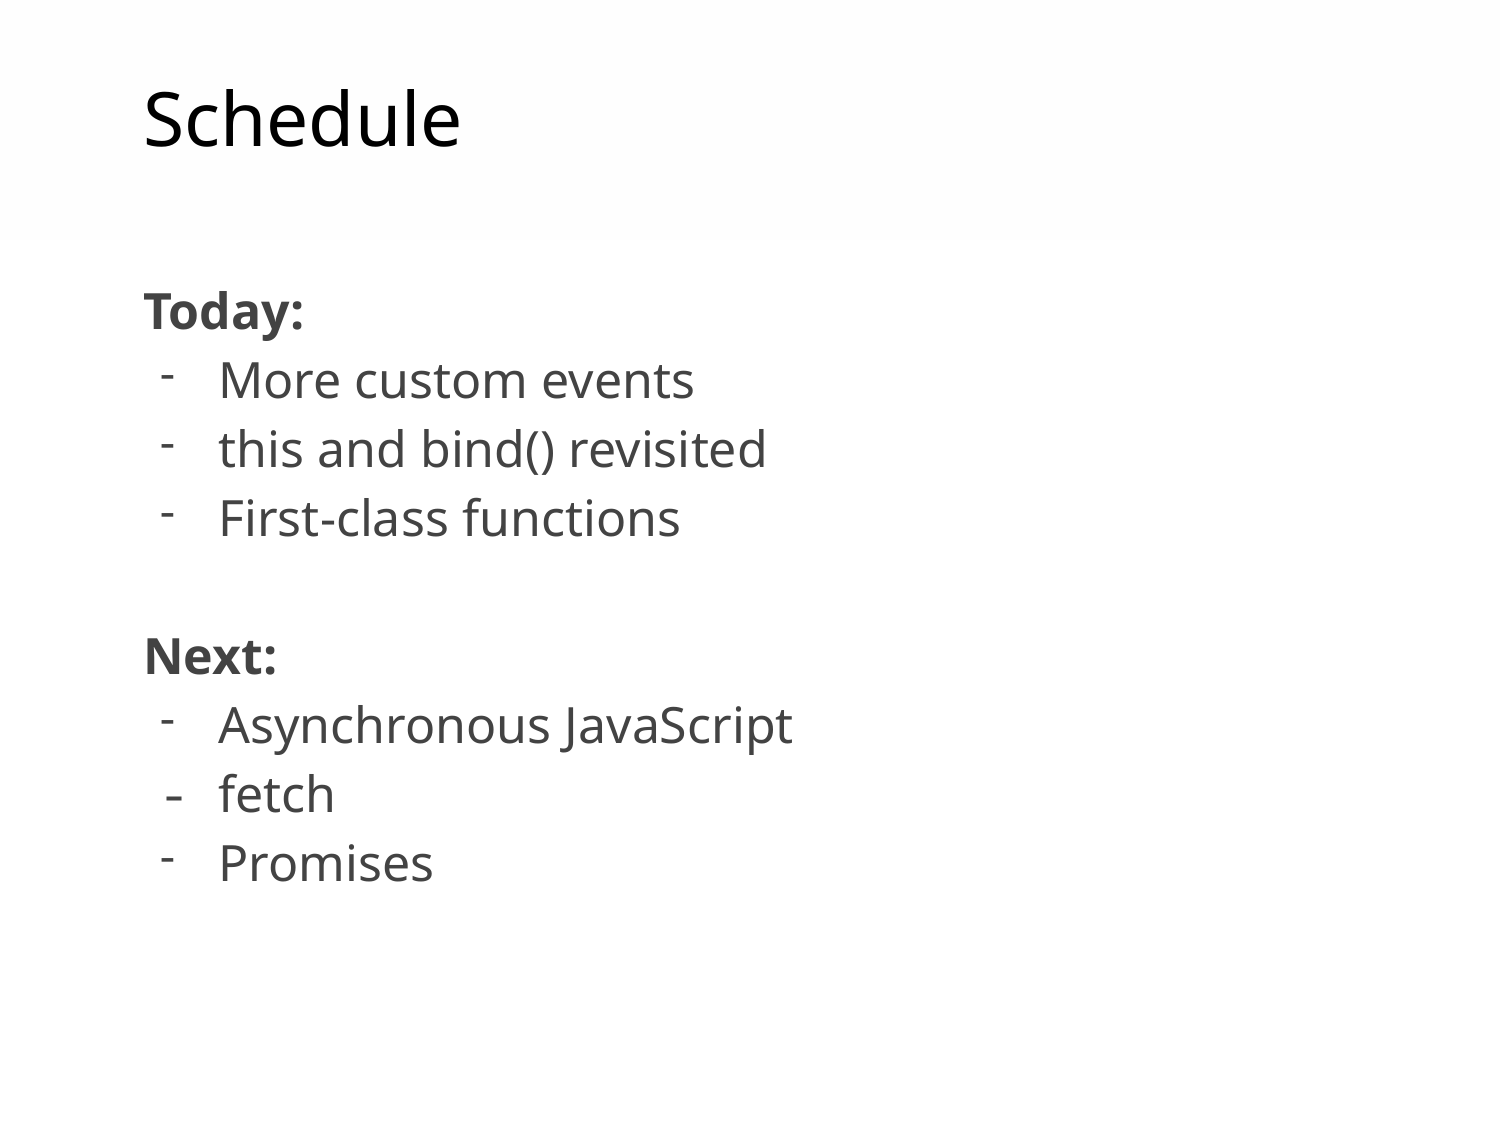

# Schedule
Today:
More custom events
this and bind() revisited
First-class functions
Next:
Asynchronous JavaScript
fetch
Promises